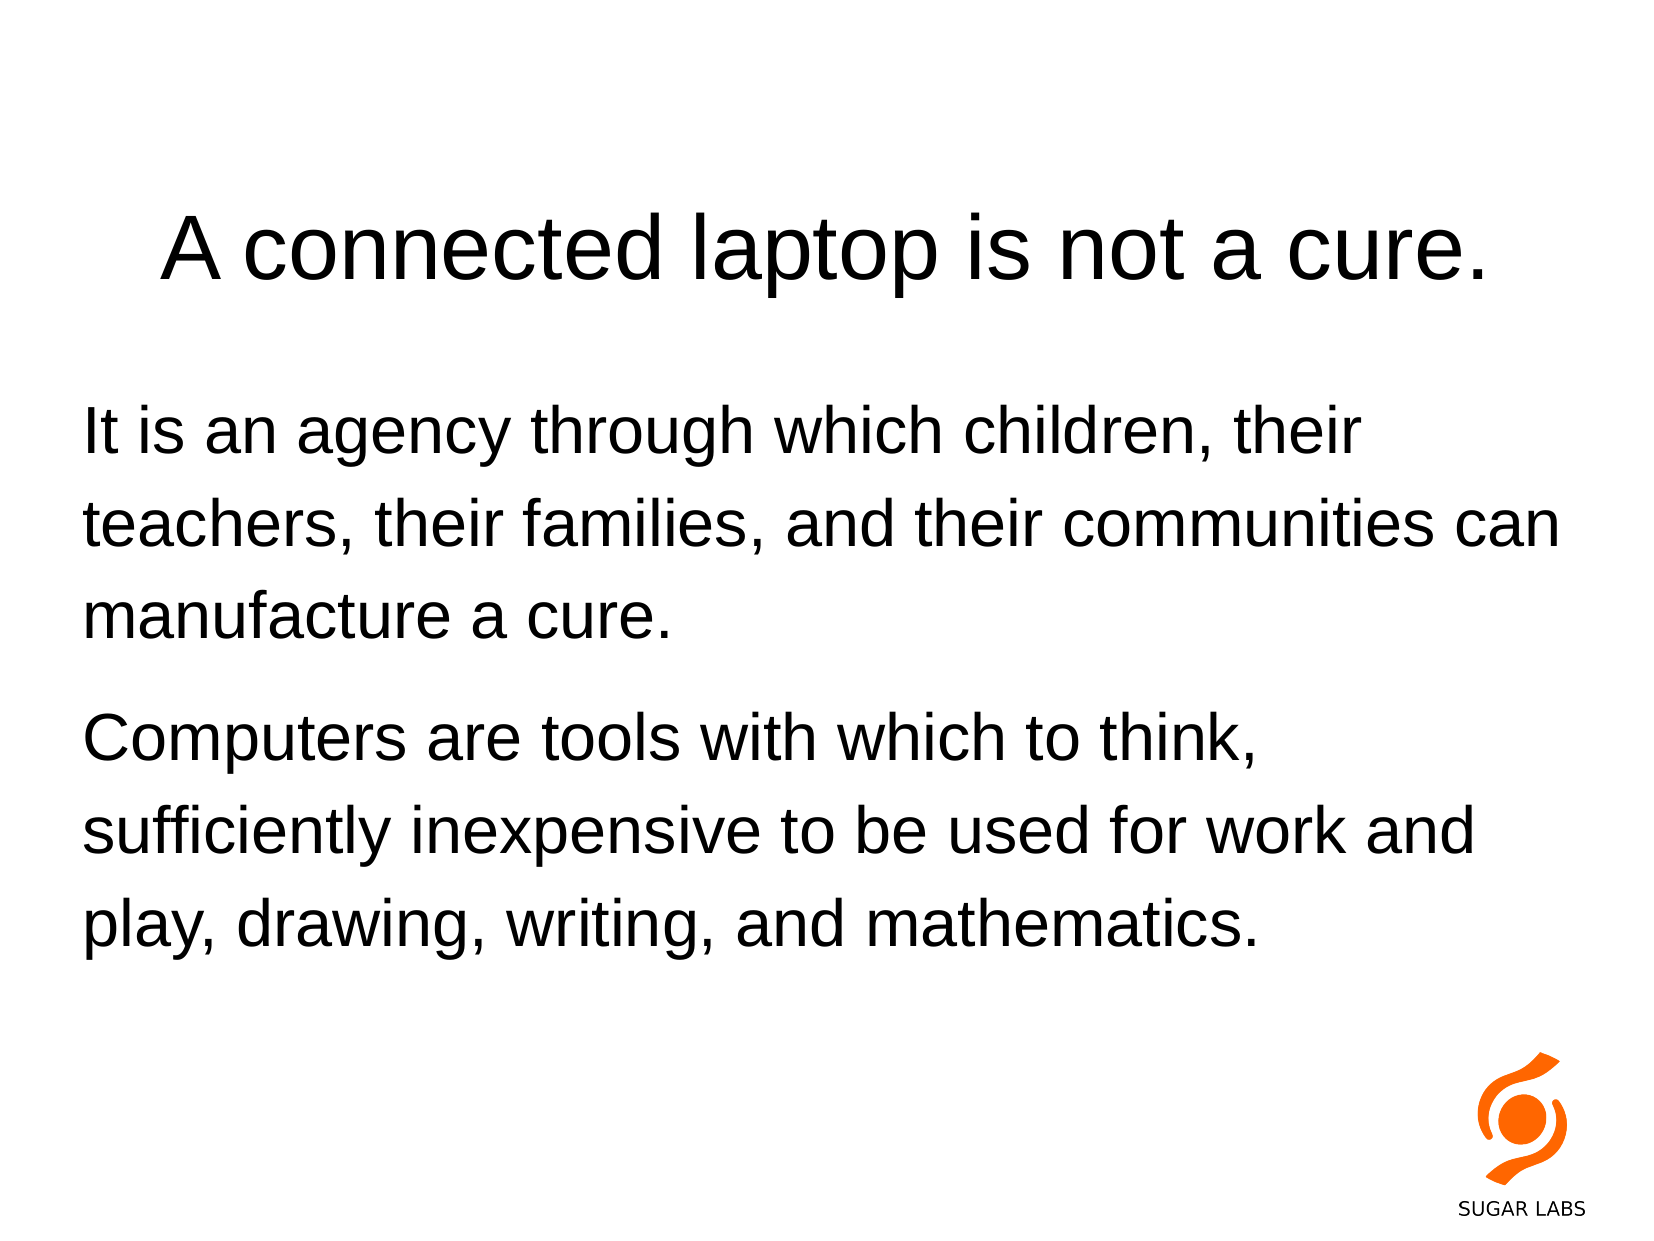

# A connected laptop is not a cure.
It is an agency through which children, their teachers, their families, and their communities can manufacture a cure.
Computers are tools with which to think, sufficiently inexpensive to be used for work and play, drawing, writing, and mathematics.